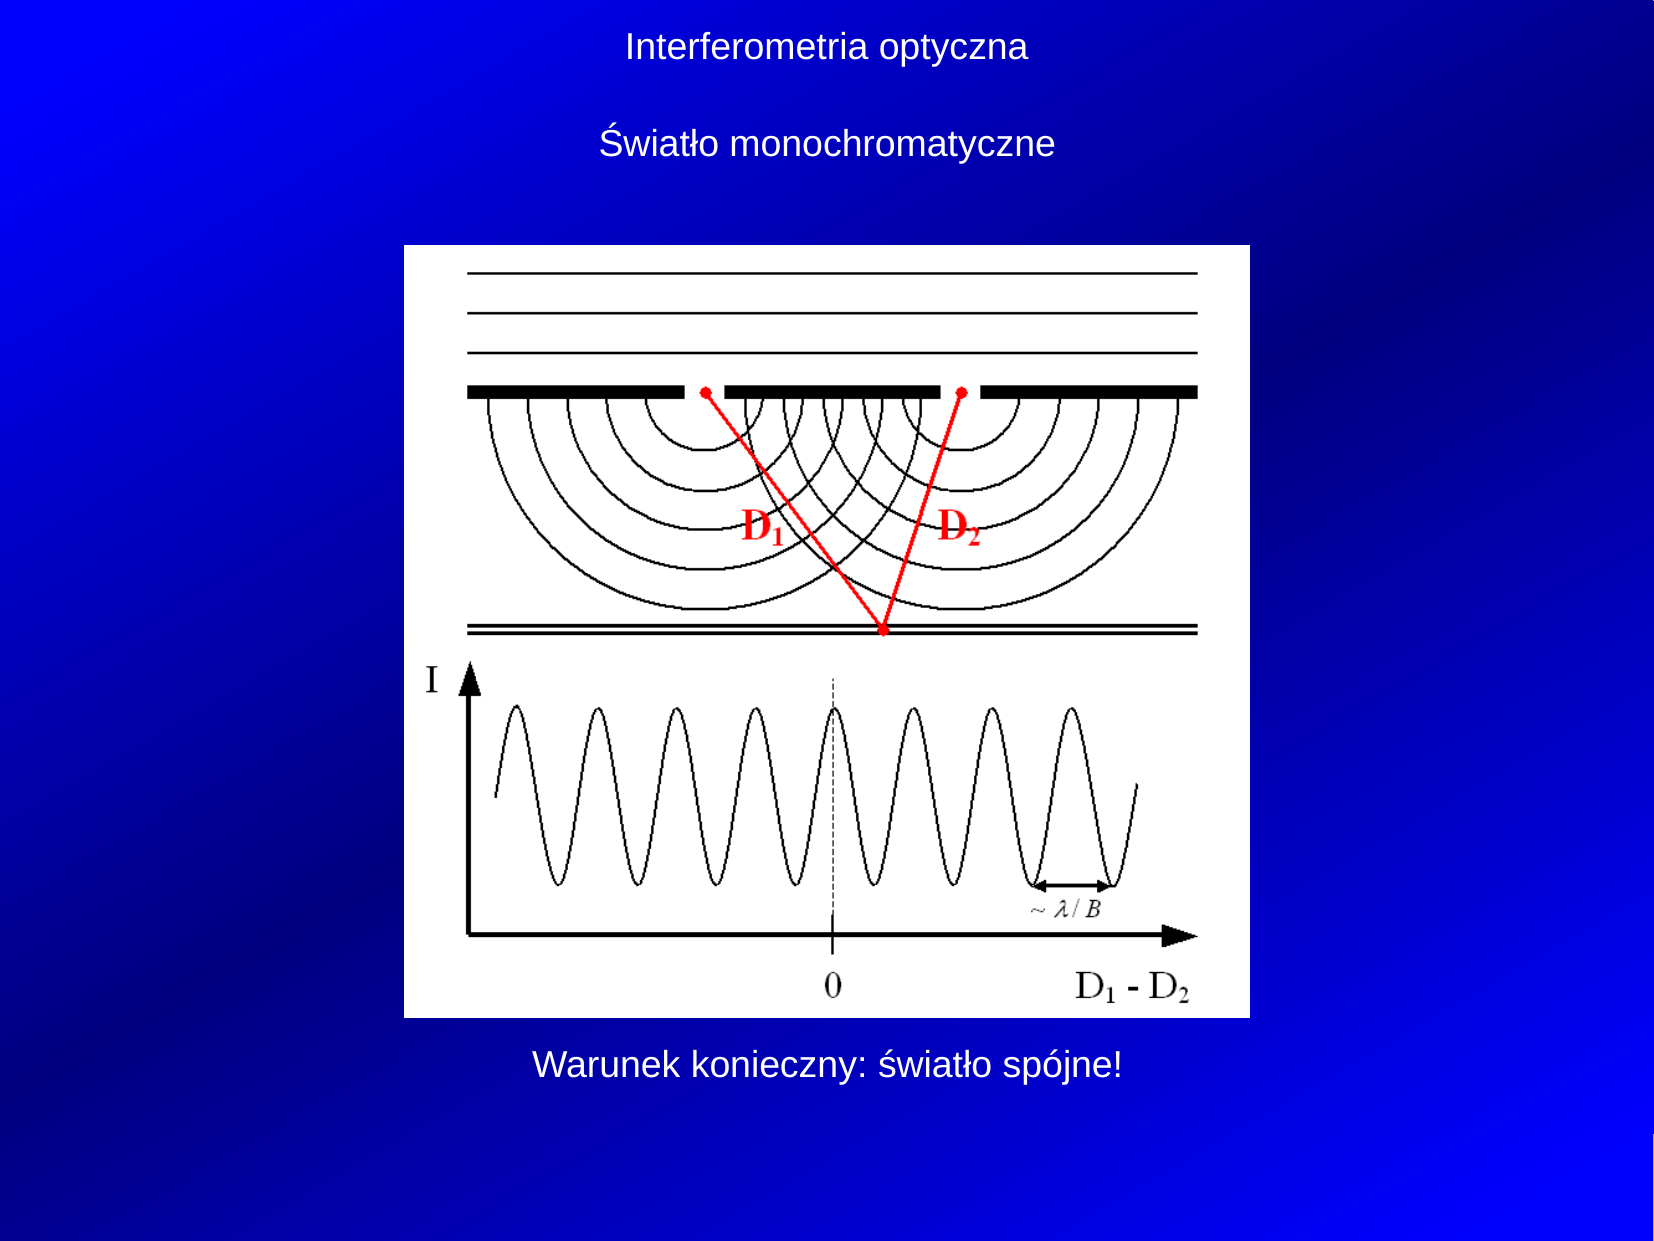

Interferometria optyczna
Światło monochromatyczne
Warunek konieczny: światło spójne!